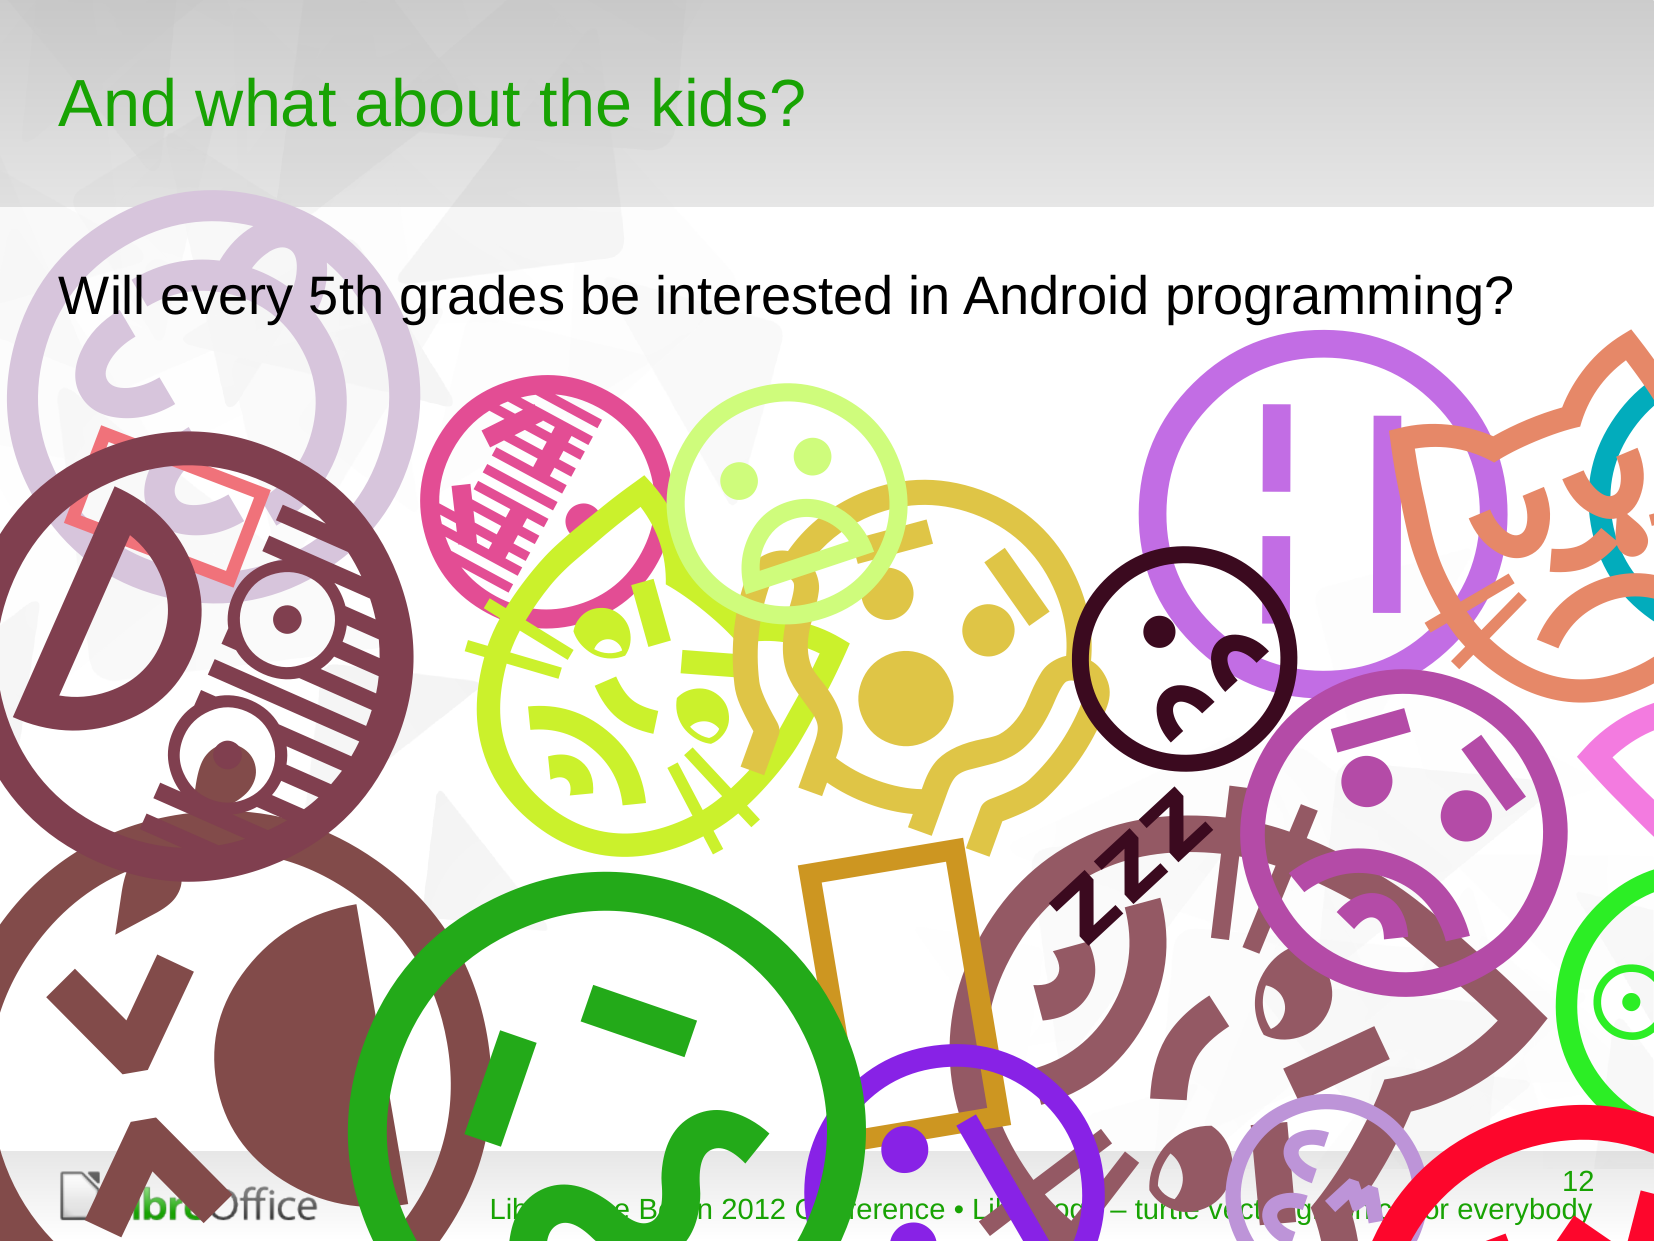

# And what about the kids?
😋
😏
😑
😲
Will every 5th grades be interested in Android programming?
😬
😿
😳
😦
😨
😱
😾
😻
😴
😟
😭
😾
😤
😖
😲
😕
😝
😙
😼
12
LibreOffice Berlin 2012 Conference • LibreLogo – turtle vector graphics for everybody
😏
😻